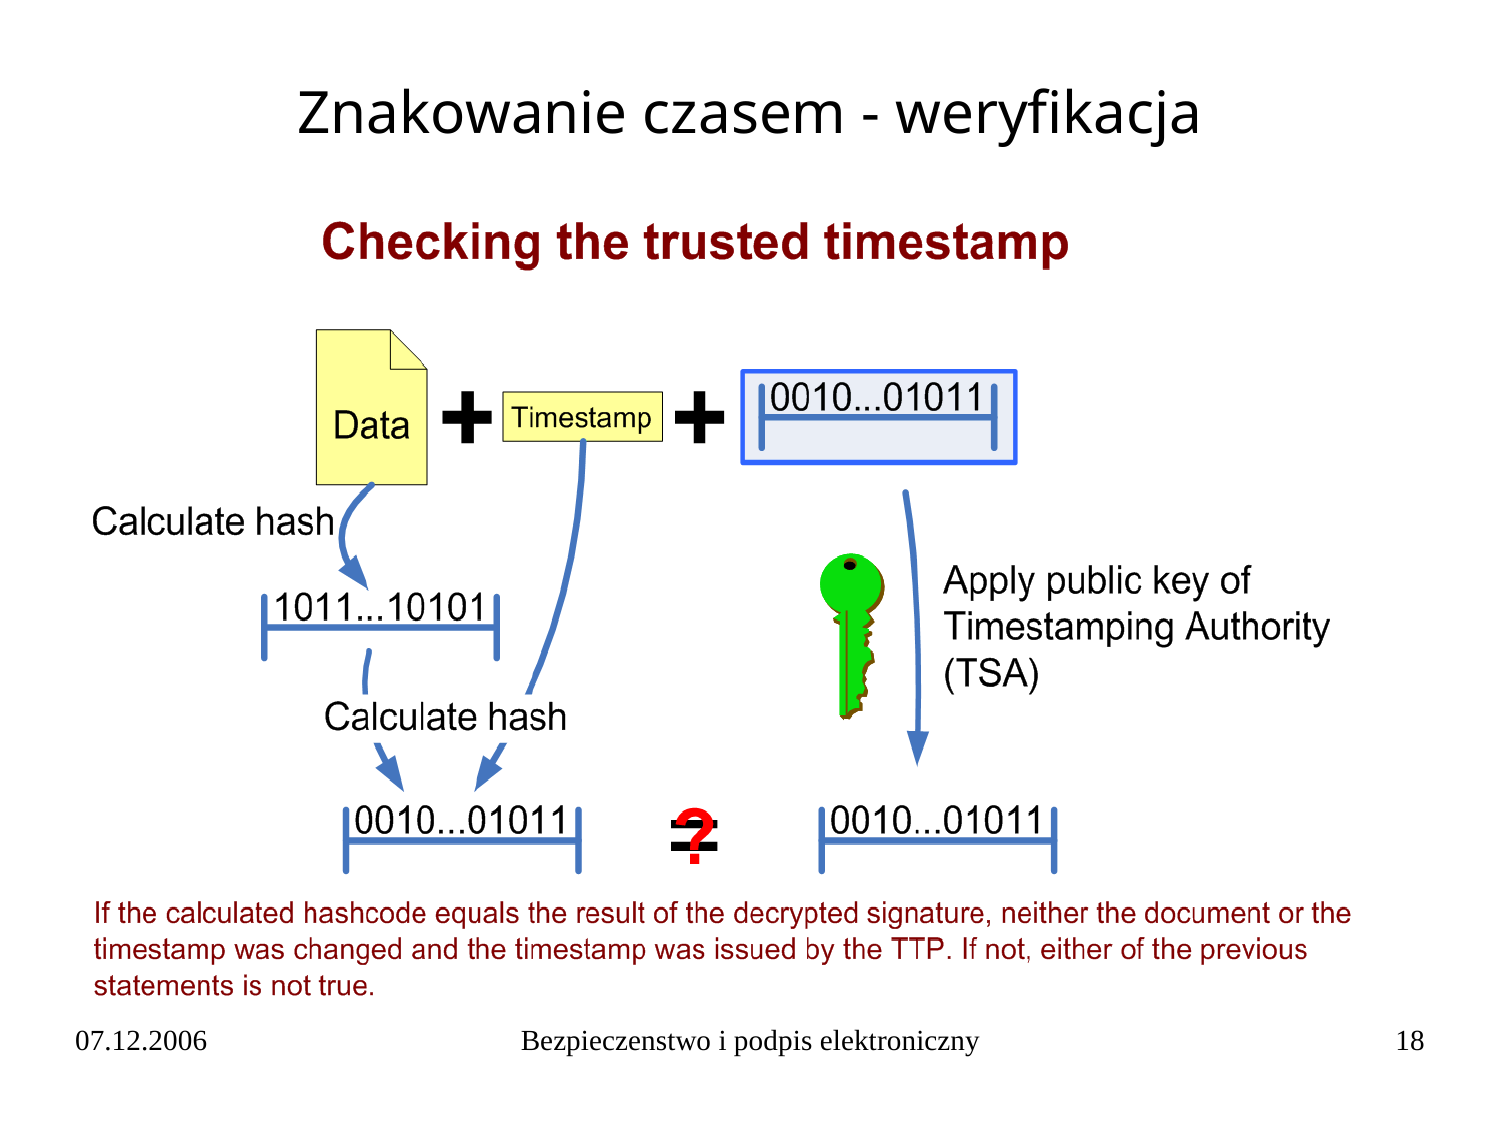

# Znakowanie czasem - weryfikacja
07.12.2006
Bezpieczenstwo i podpis elektroniczny
18